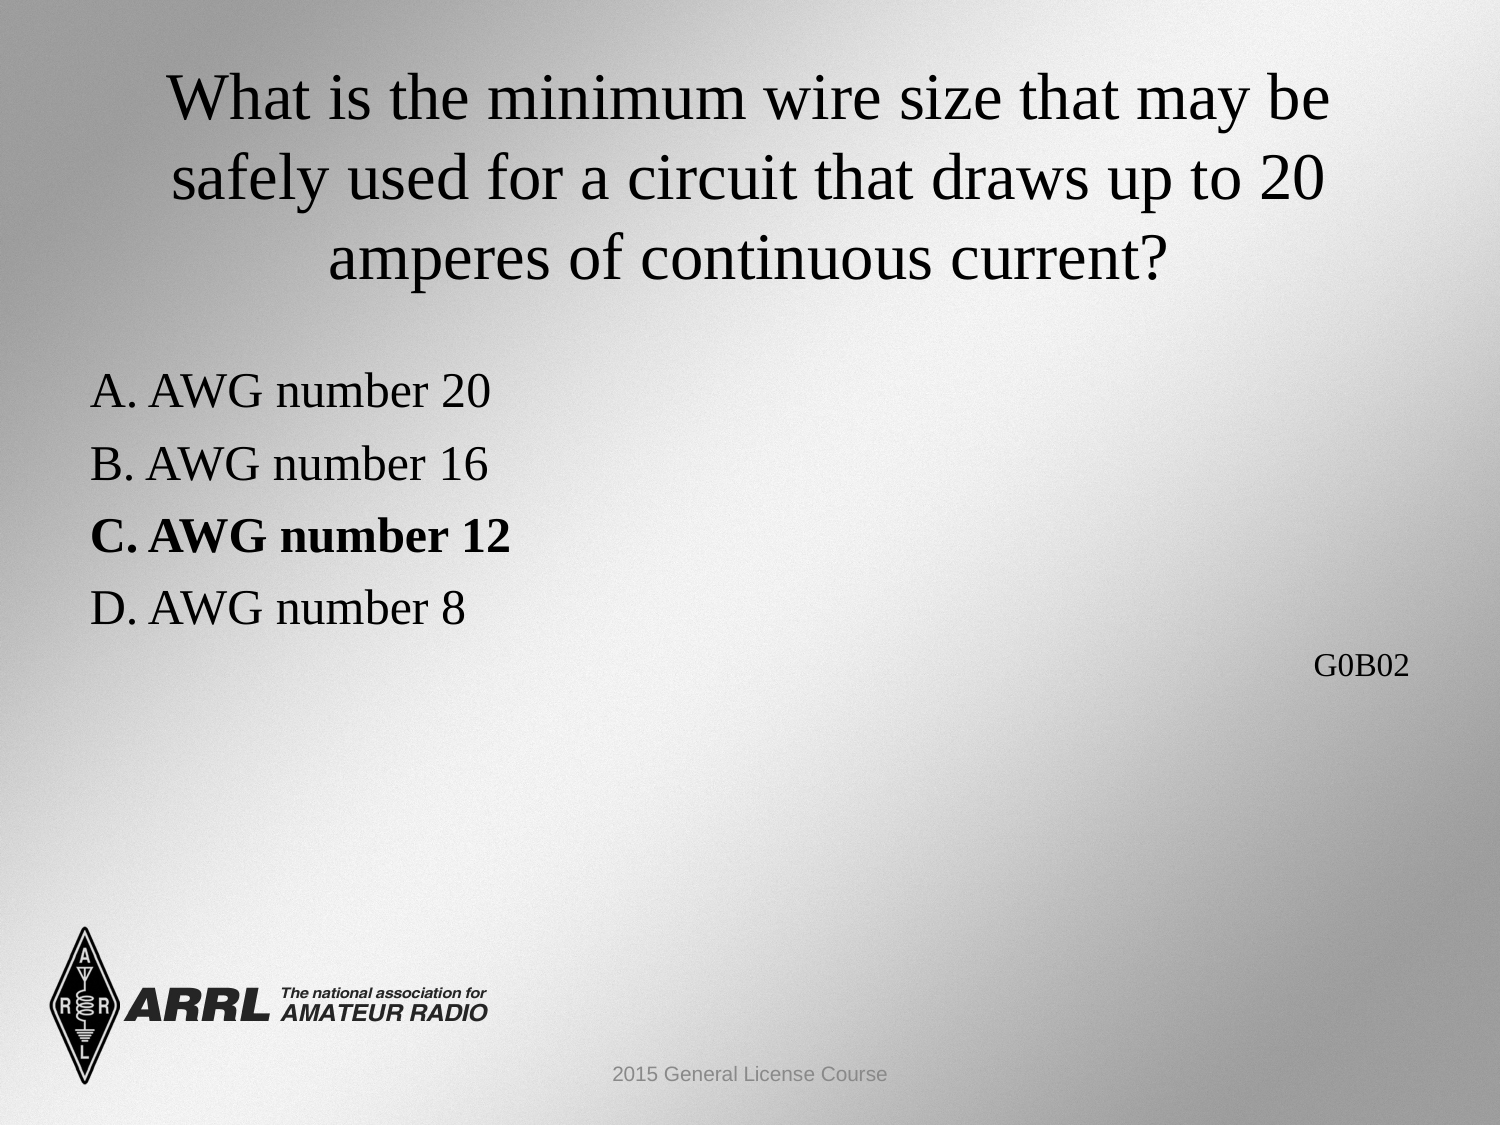

# What is the minimum wire size that may be safely used for a circuit that draws up to 20 amperes of continuous current?
A. AWG number 20
B. AWG number 16
C. AWG number 12
D. AWG number 8
G0B02
2015 General License Course